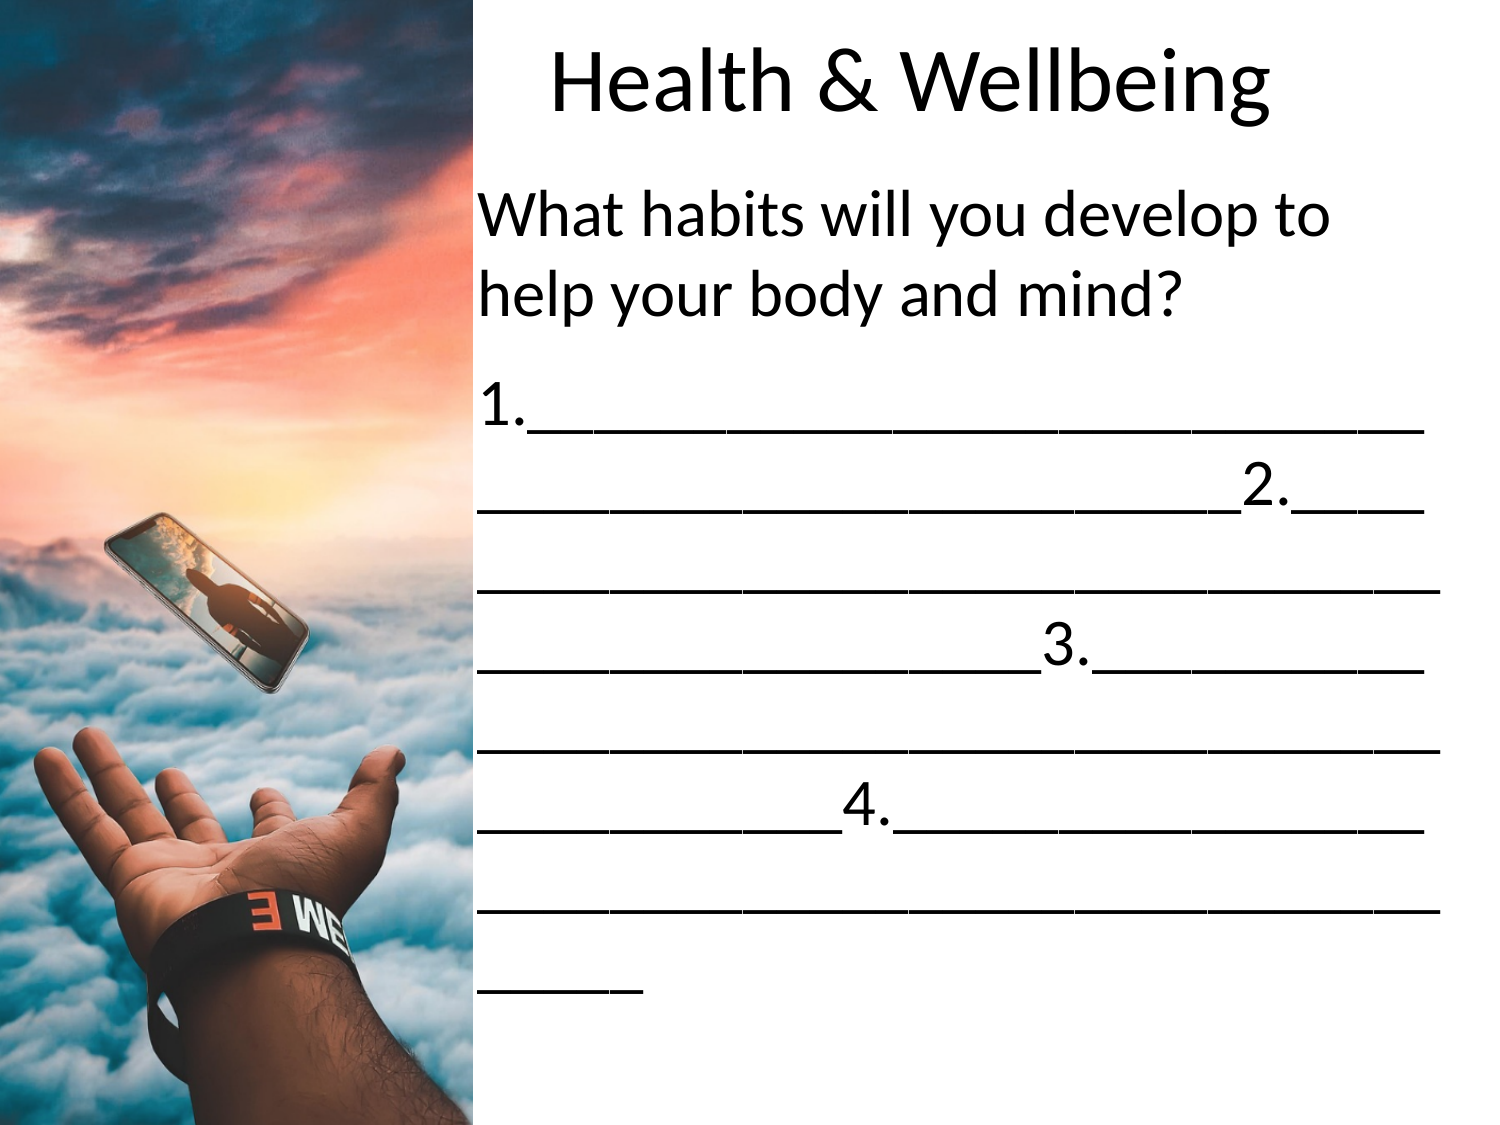

# Health & Wellbeing
What habits will you develop to help your body and mind?
1.__________________________________________________2.__________________________________________________3.__________________________________________________4.__________________________________________________